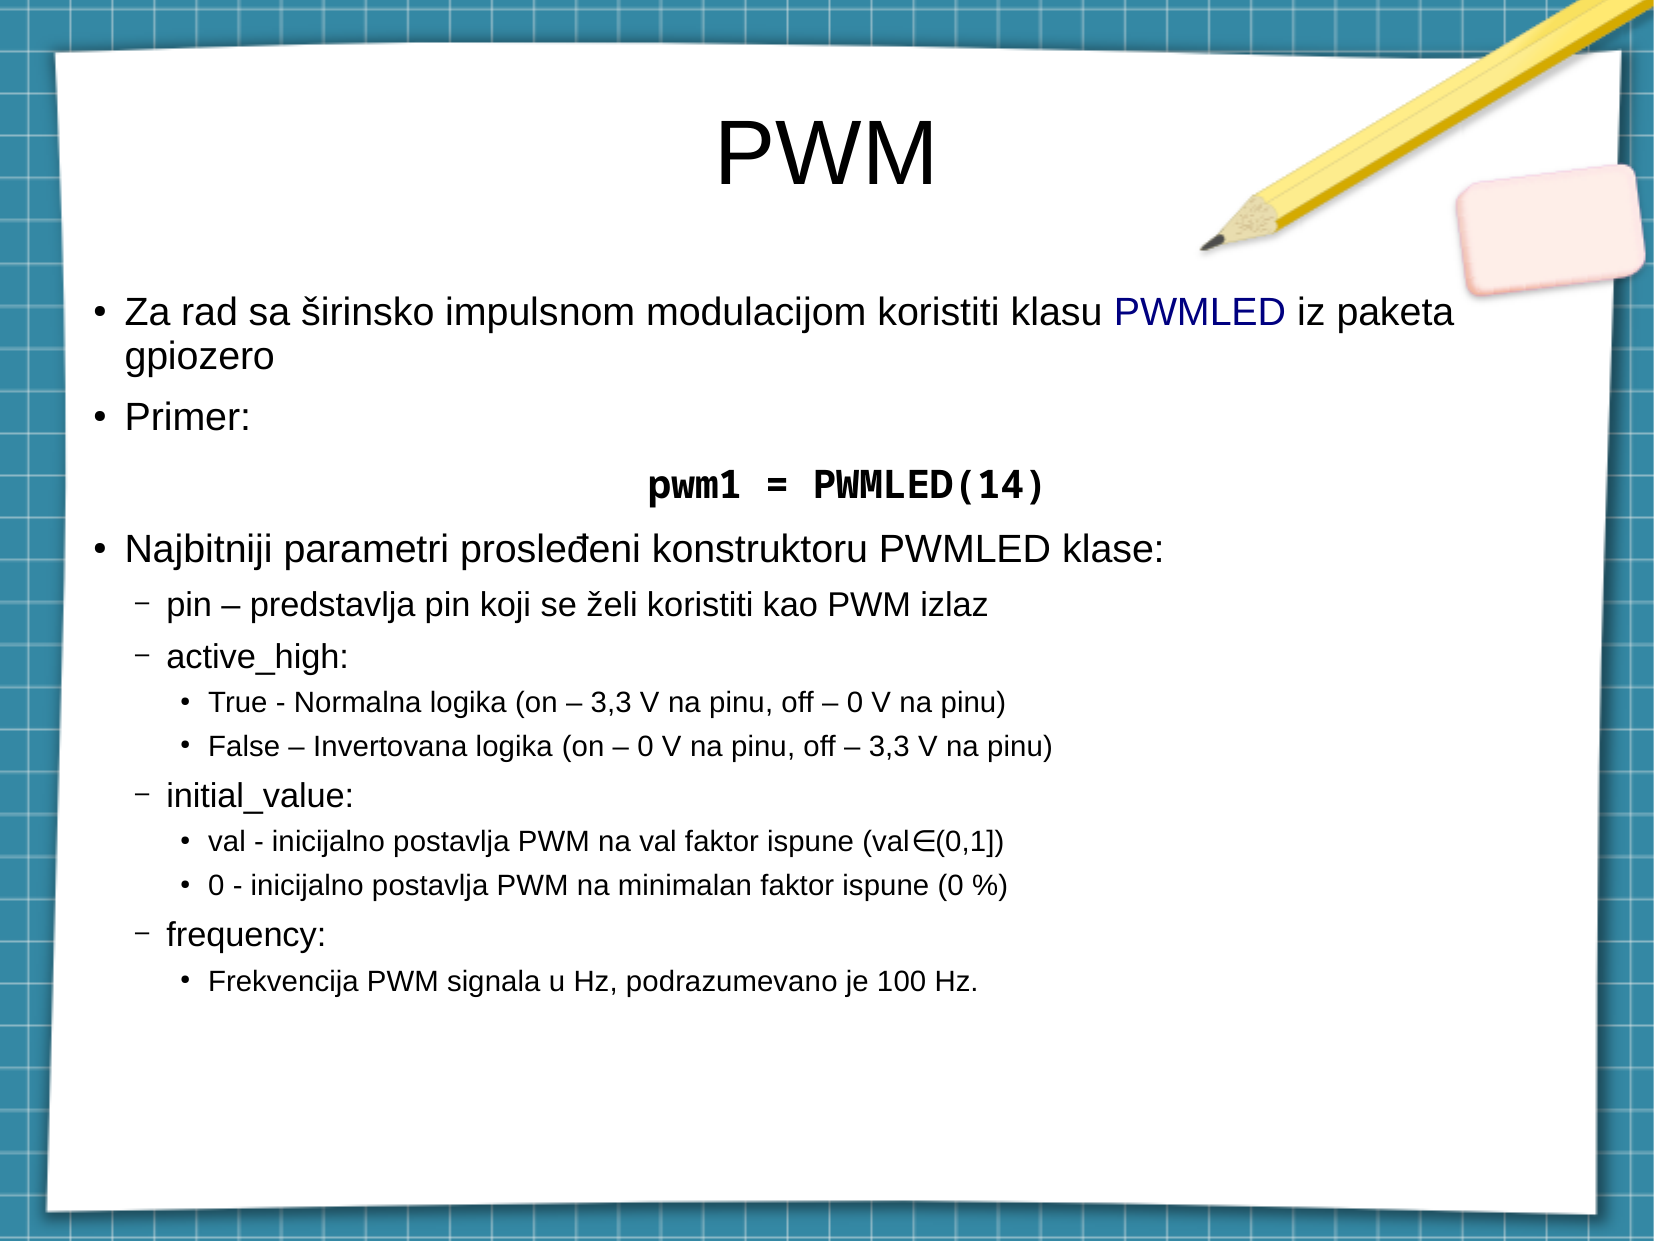

# PWM
Za rad sa širinsko impulsnom modulacijom koristiti klasu PWMLED iz paketa gpiozero
Primer:
pwm1 = PWMLED(14)
Najbitniji parametri prosleđeni konstruktoru PWMLED klase:
pin – predstavlja pin koji se želi koristiti kao PWM izlaz
active_high:
True - Normalna logika (on – 3,3 V na pinu, off – 0 V na pinu)
False – Invertovana logika (on – 0 V na pinu, off – 3,3 V na pinu)
initial_value:
val - inicijalno postavlja PWM na val faktor ispune (val∈(0,1])
0 - inicijalno postavlja PWM na minimalan faktor ispune (0 %)
frequency:
Frekvencija PWM signala u Hz, podrazumevano je 100 Hz.